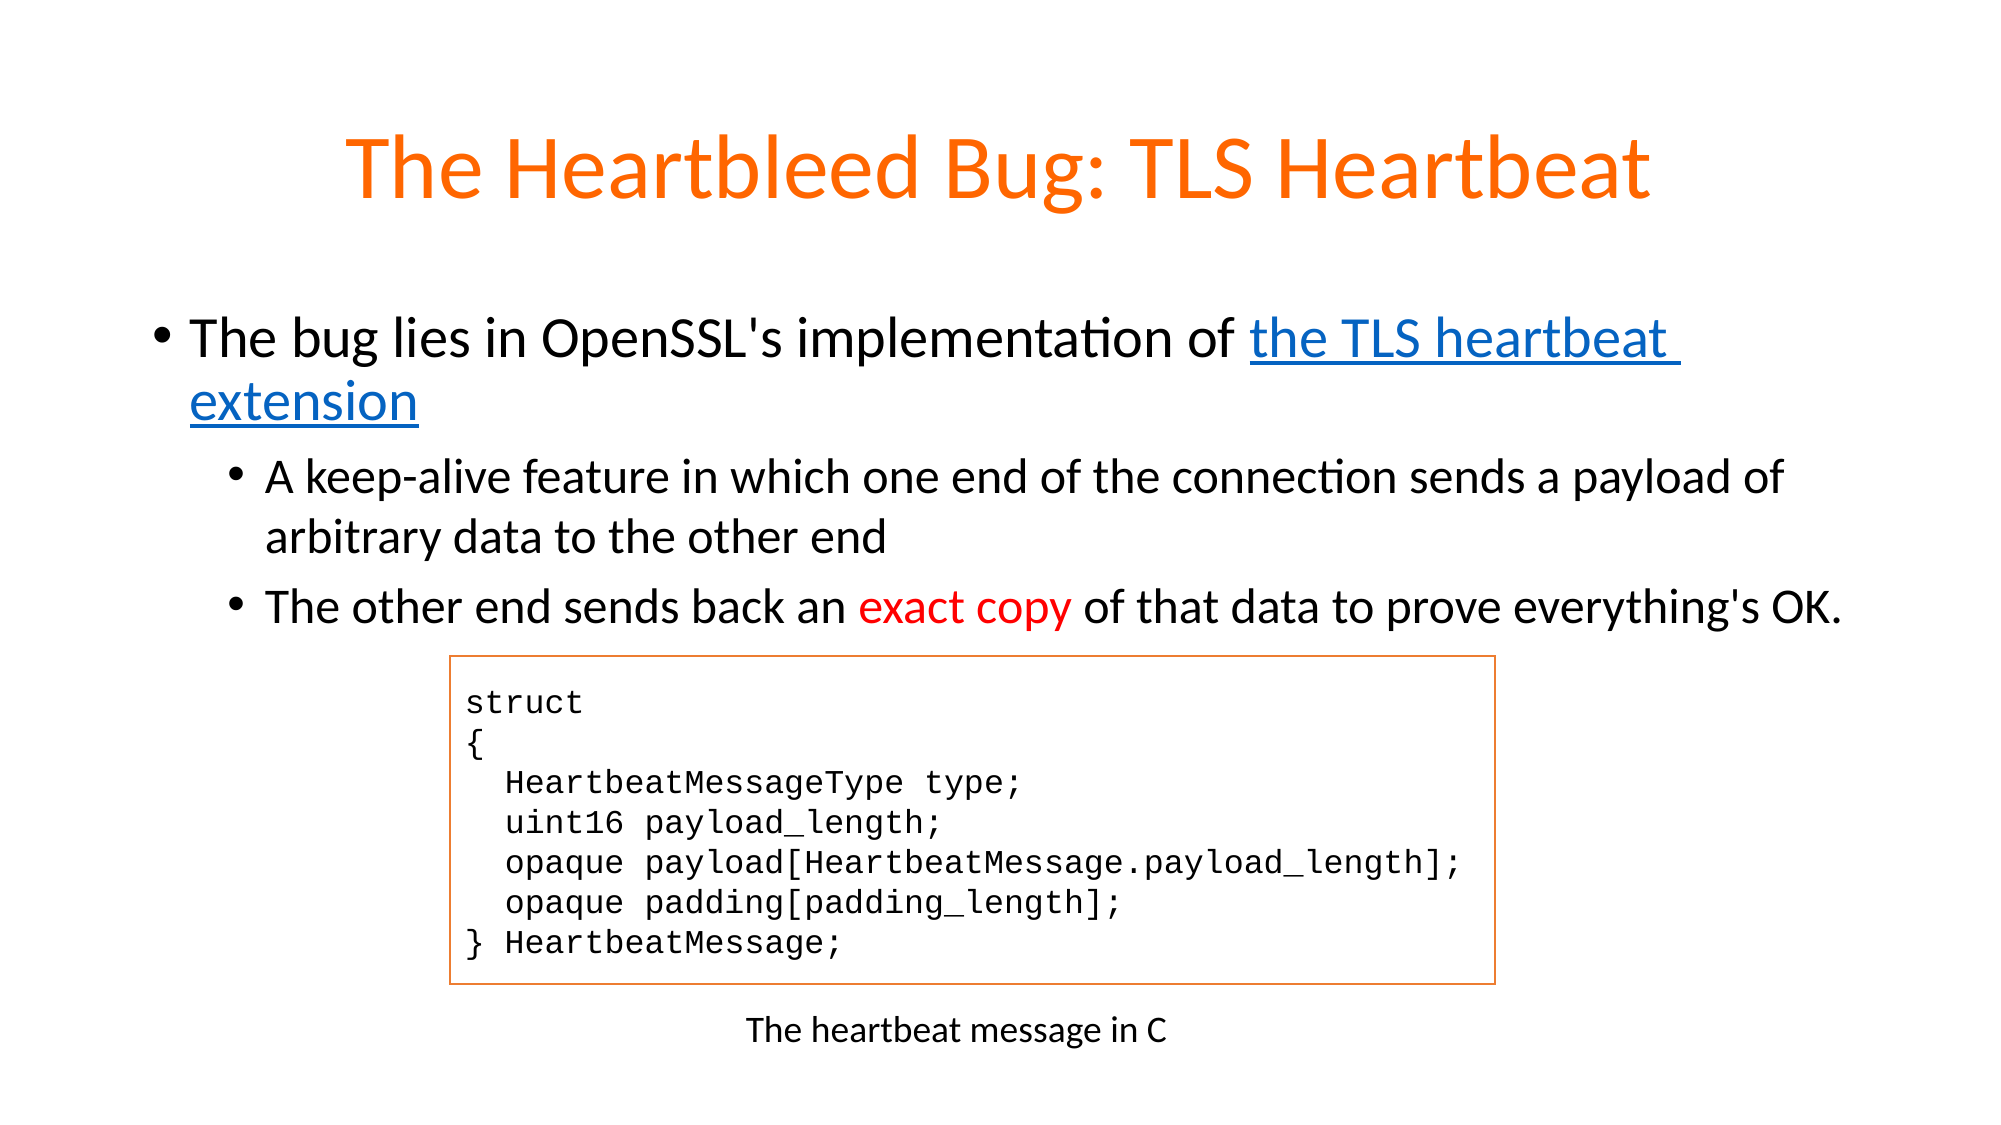

# The Heartbleed Bug: TLS Heartbeat
The bug lies in OpenSSL's implementation of the TLS heartbeat extension
A keep-alive feature in which one end of the connection sends a payload of arbitrary data to the other end
The other end sends back an exact copy of that data to prove everything's OK.
struct
{
 HeartbeatMessageType type;
 uint16 payload_length;
 opaque payload[HeartbeatMessage.payload_length];
 opaque padding[padding_length];
} HeartbeatMessage;
The heartbeat message in C